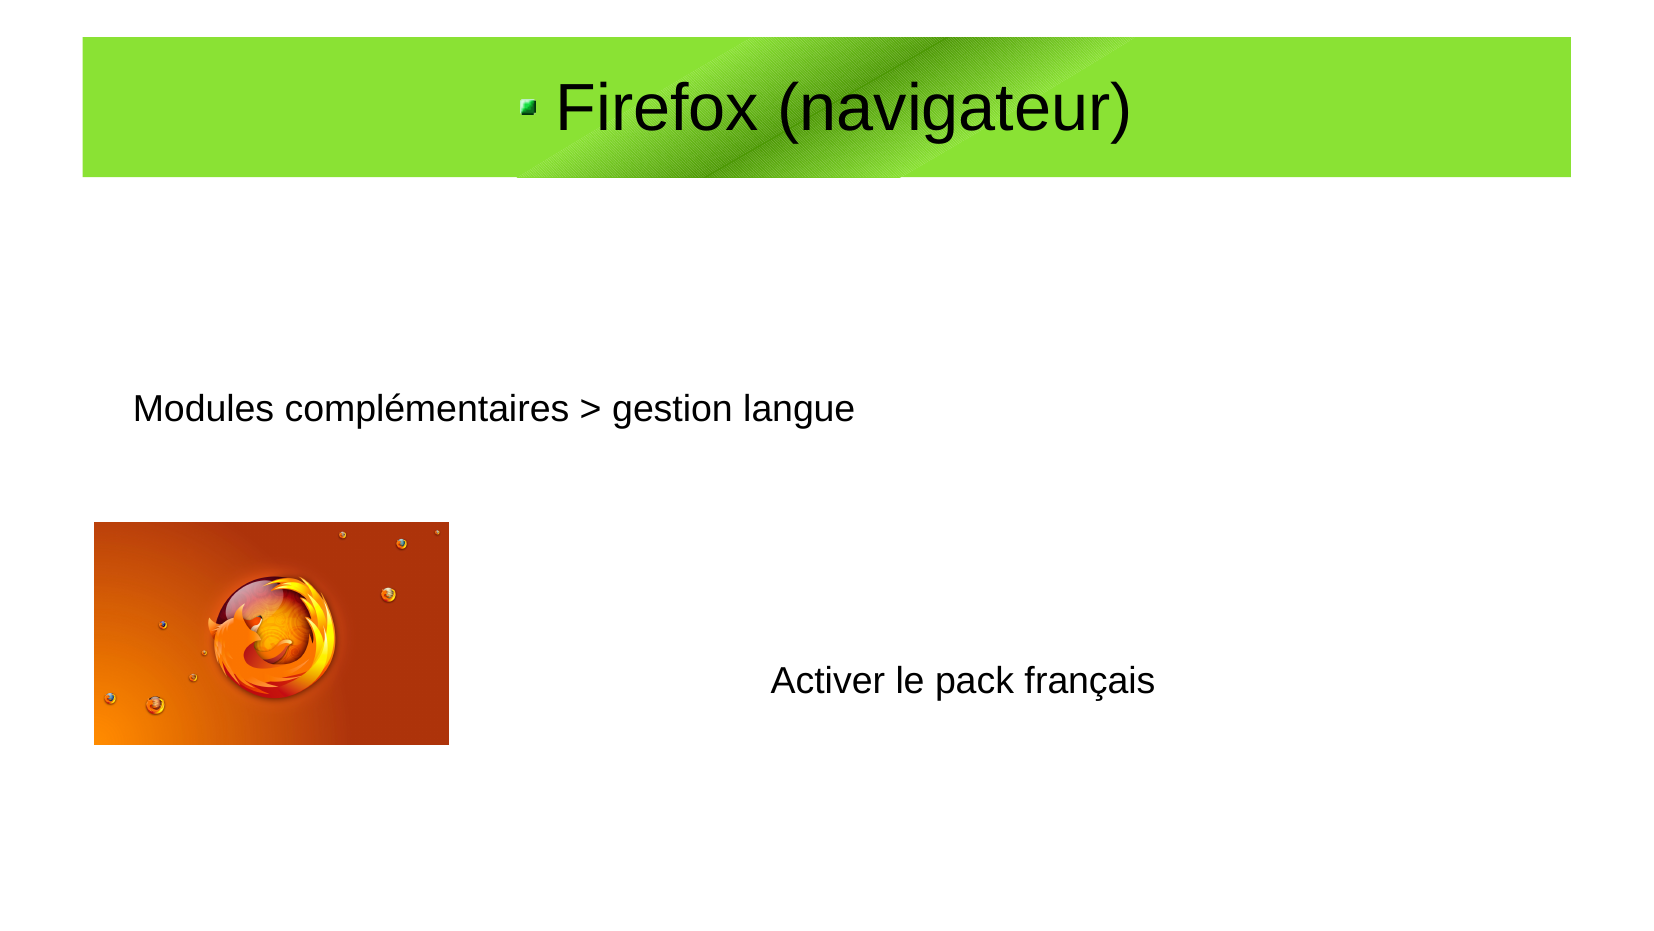

# Firefox (navigateur)
Modules complémentaires > gestion langue
Activer le pack français